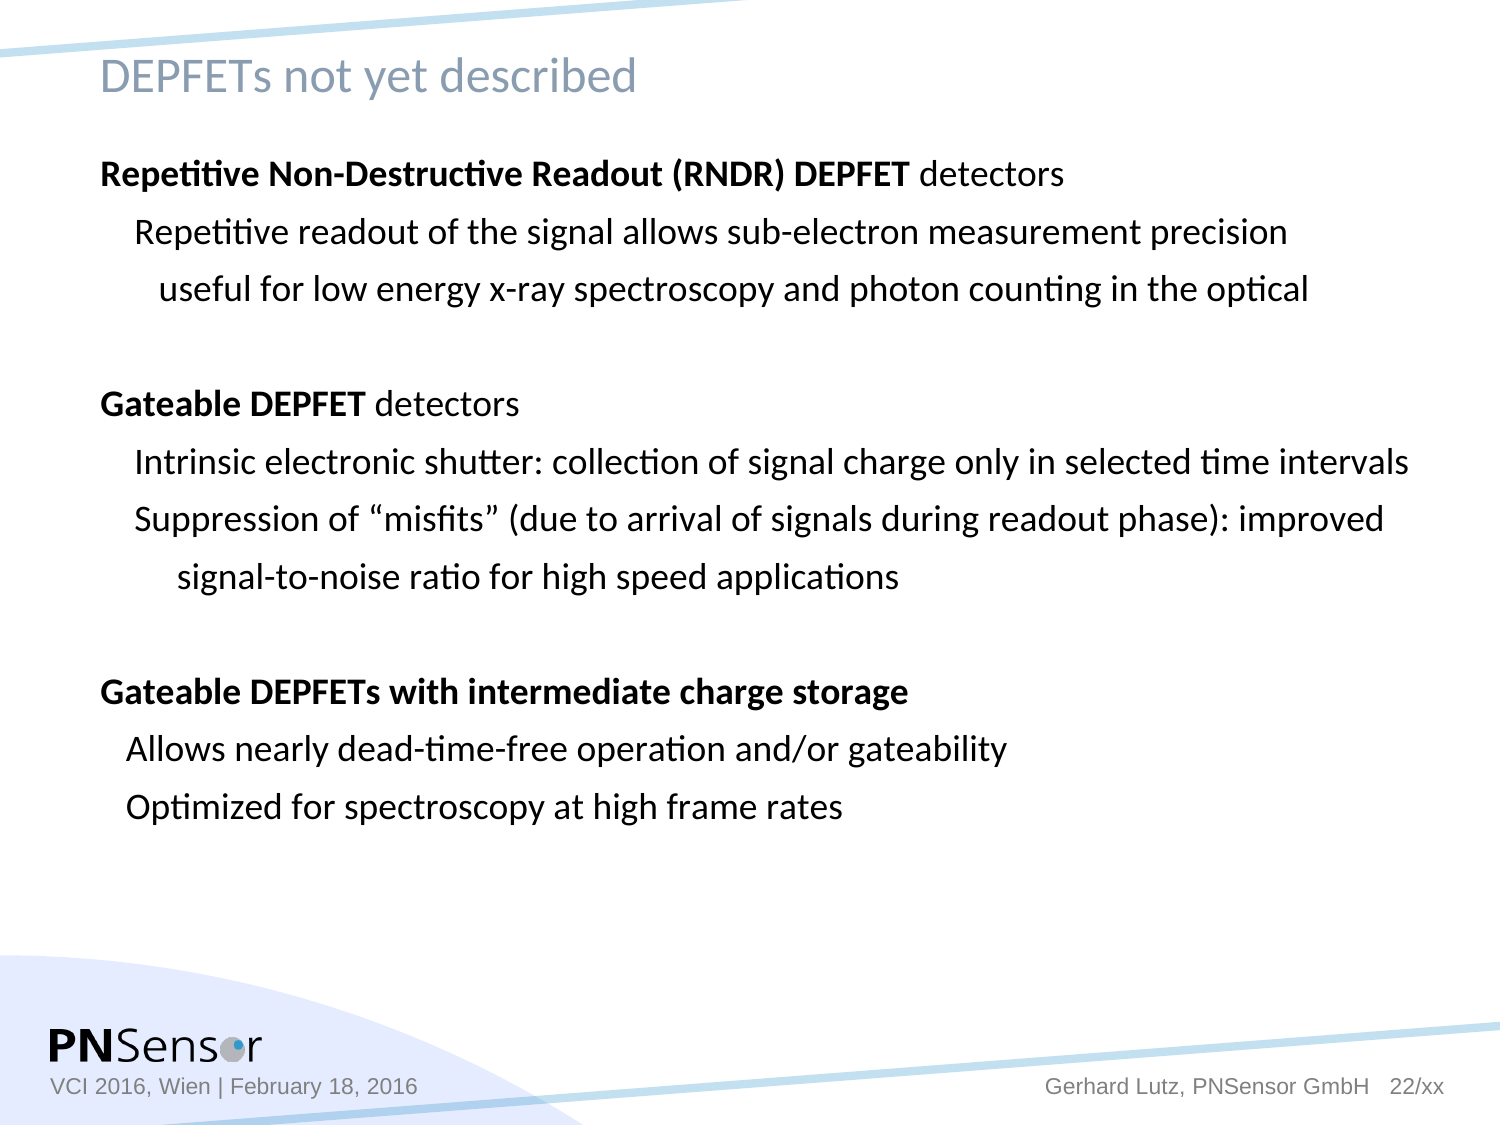

# DEPFETs not yet described
Repetitive Non-Destructive Readout (RNDR) DEPFET detectors
 Repetitive readout of the signal allows sub-electron measurement precision
	useful for low energy x-ray spectroscopy and photon counting in the optical
Gateable DEPFET detectors
 Intrinsic electronic shutter: collection of signal charge only in selected time intervals
 Suppression of “misfits” (due to arrival of signals during readout phase): improved
 signal-to-noise ratio for high speed applications
Gateable DEPFETs with intermediate charge storage
 Allows nearly dead-time-free operation and/or gateability
 Optimized for spectroscopy at high frame rates